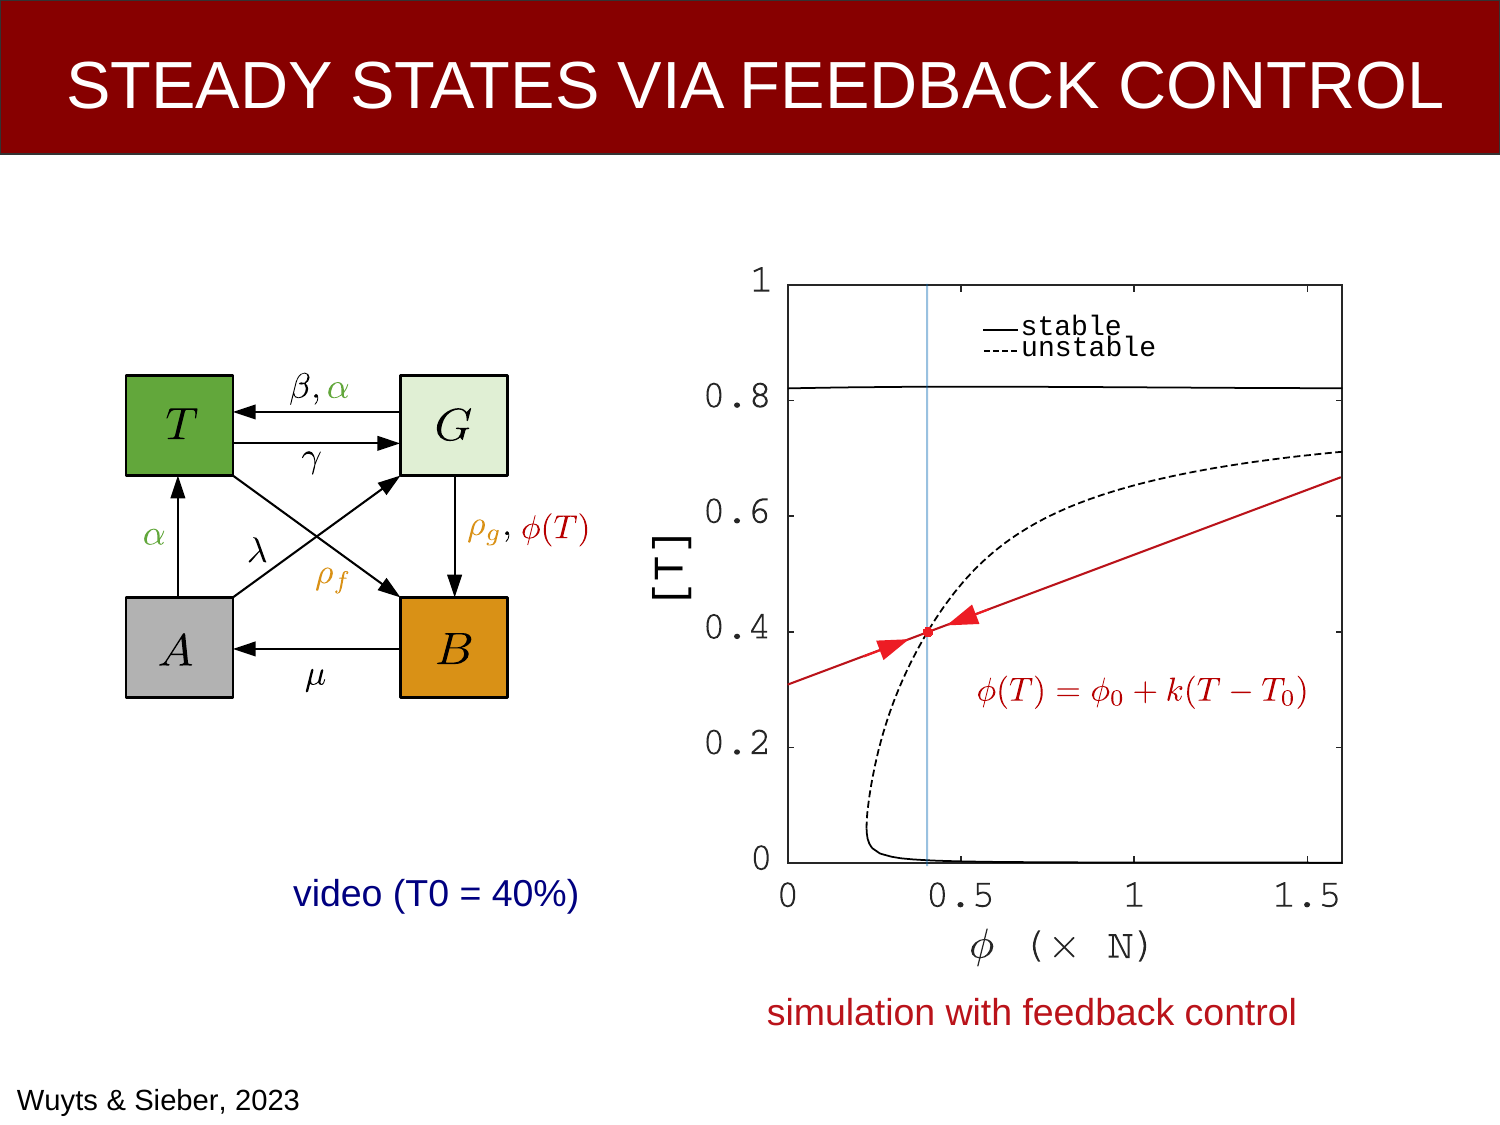

# STEADY STATES VIA FEEDBACK CONTROL
video (T0 = 40%)
simulation with feedback control
Wuyts & Sieber, 2023